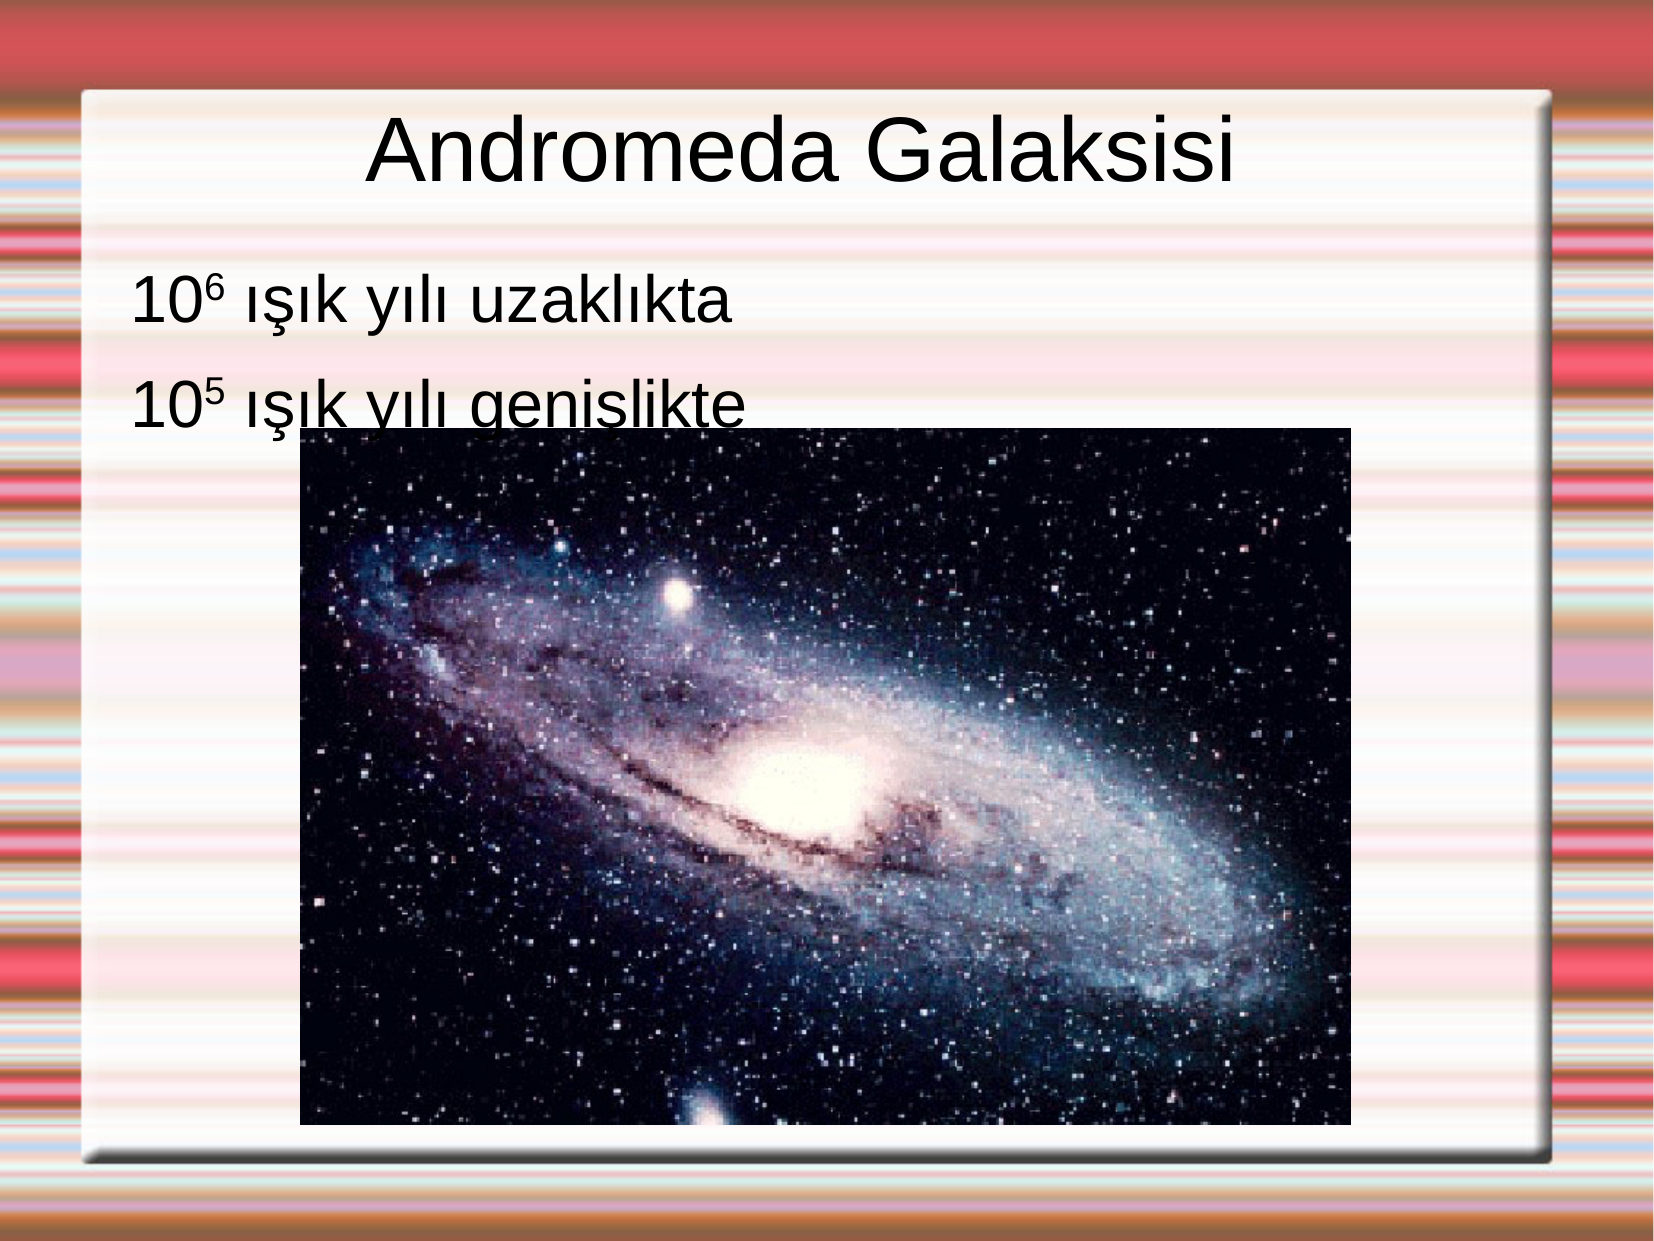

# Andromeda Galaksisi
106 ışık yılı uzaklıkta
105 ışık yılı genişlikte